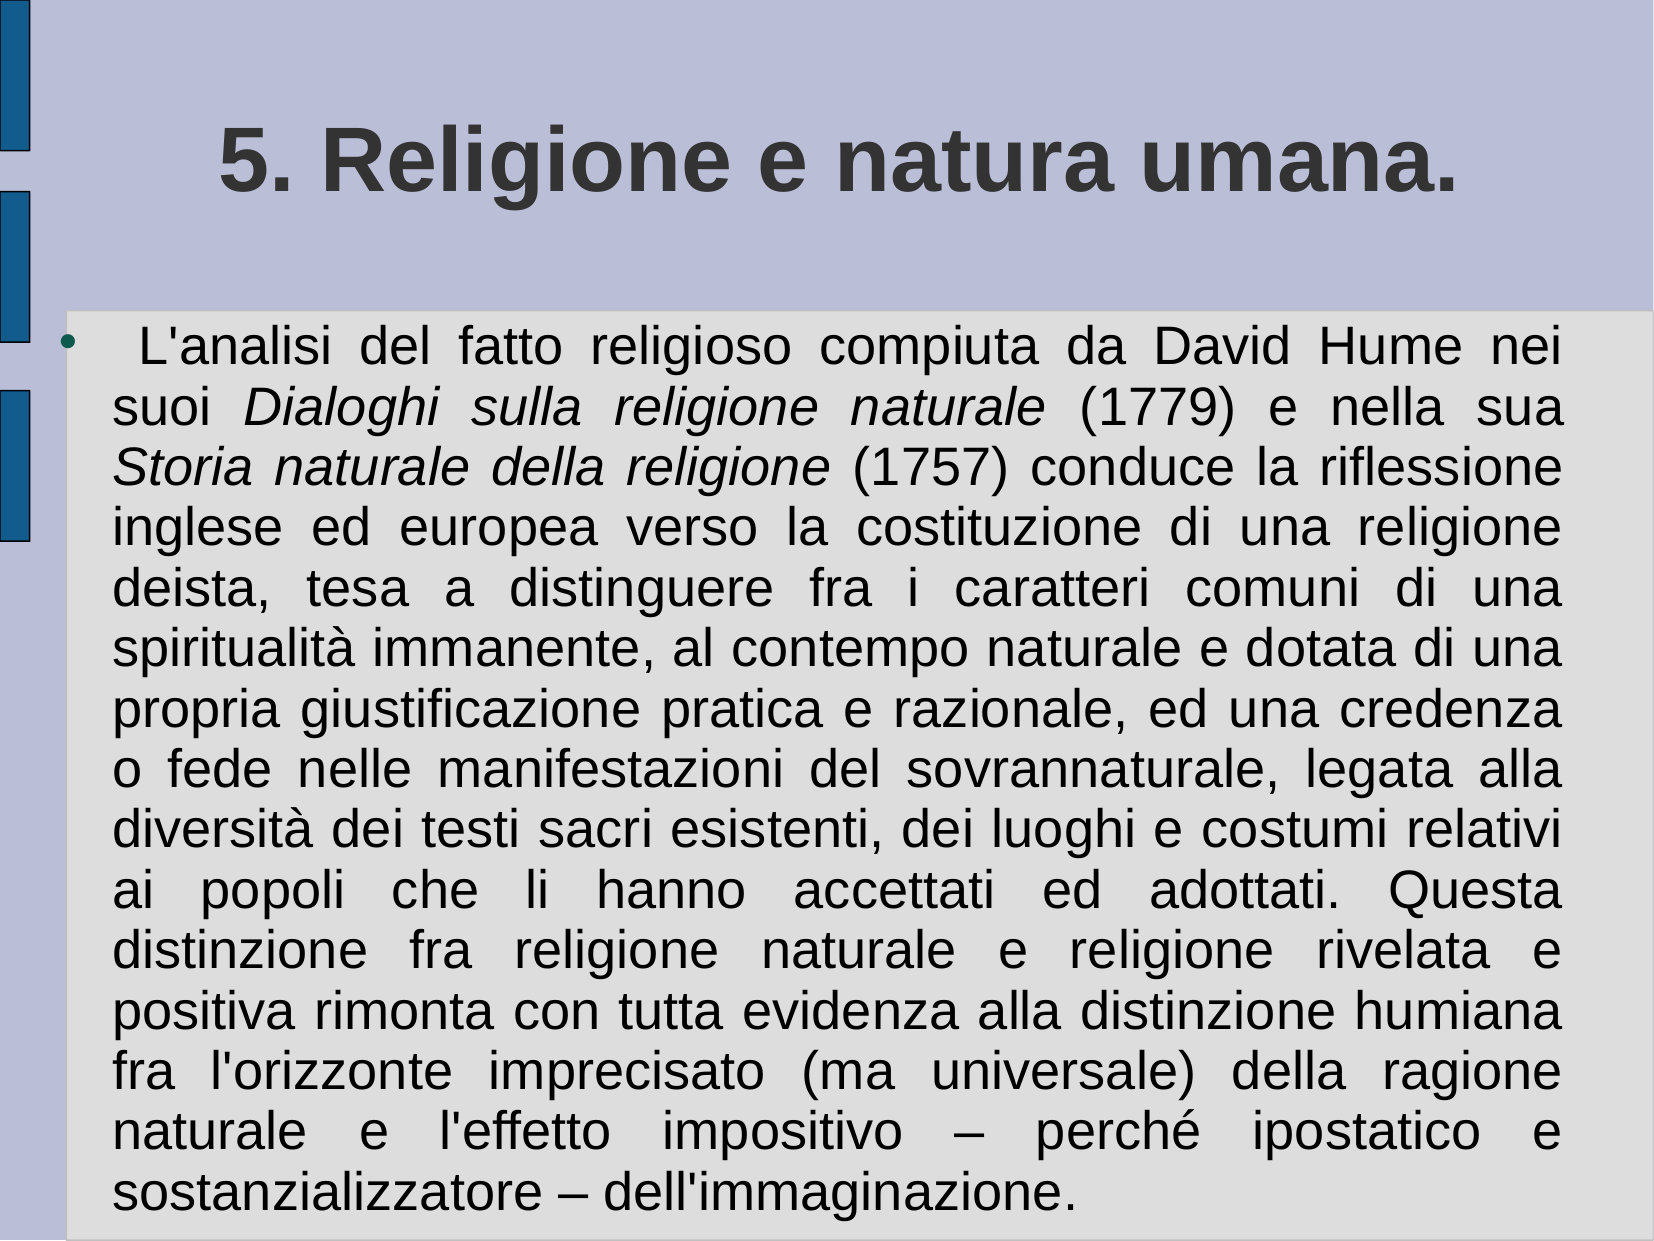

# 5. Religione e natura umana.
 L'analisi del fatto religioso compiuta da David Hume nei suoi Dialoghi sulla religione naturale (1779) e nella sua Storia naturale della religione (1757) conduce la riflessione inglese ed europea verso la costituzione di una religione deista, tesa a distinguere fra i caratteri comuni di una spiritualità immanente, al contempo naturale e dotata di una propria giustificazione pratica e razionale, ed una credenza o fede nelle manifestazioni del sovrannaturale, legata alla diversità dei testi sacri esistenti, dei luoghi e costumi relativi ai popoli che li hanno accettati ed adottati. Questa distinzione fra religione naturale e religione rivelata e positiva rimonta con tutta evidenza alla distinzione humiana fra l'orizzonte imprecisato (ma universale) della ragione naturale e l'effetto impositivo – perché ipostatico e sostanzializzatore – dell'immaginazione.